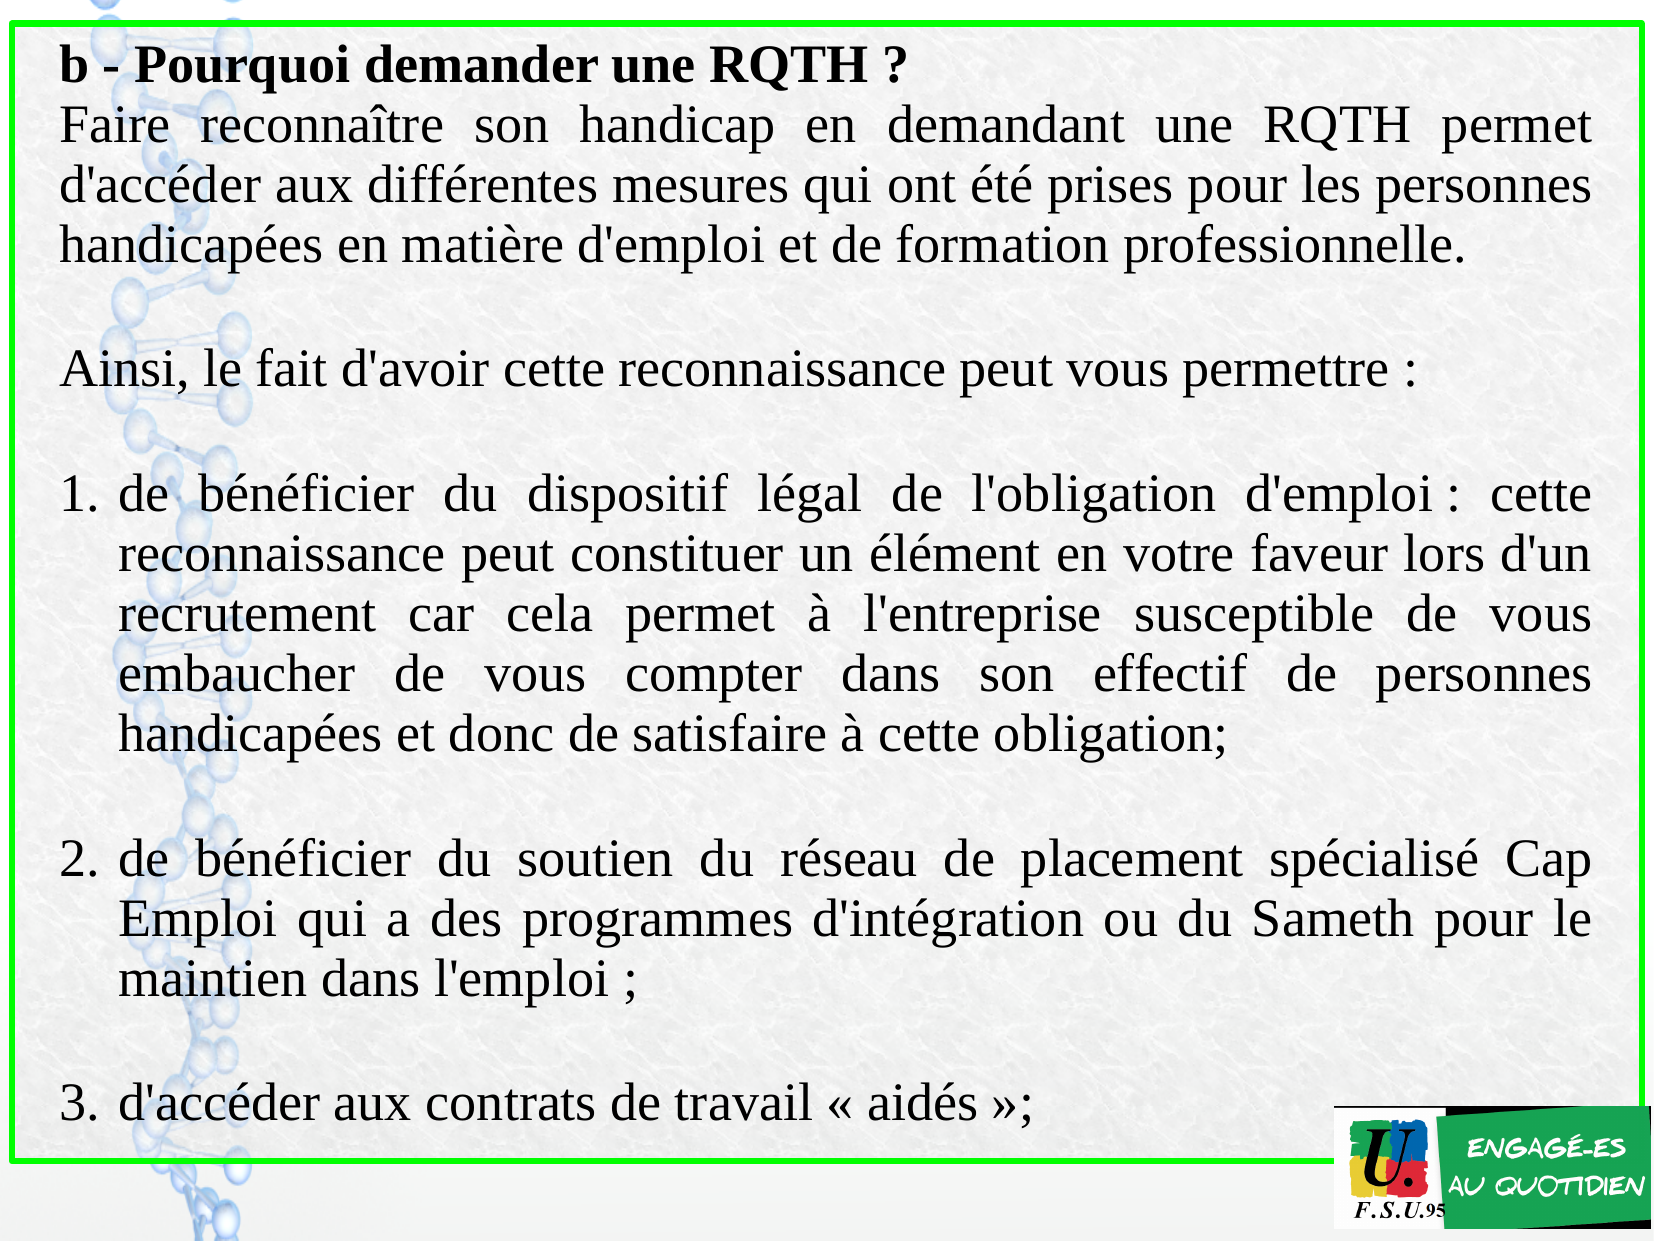

b - Pourquoi demander une RQTH ?
Faire reconnaître son handicap en demandant une RQTH permet d'accéder aux différentes mesures qui ont été prises pour les personnes handicapées en matière d'emploi et de formation professionnelle.
Ainsi, le fait d'avoir cette reconnaissance peut vous permettre :
de bénéficier du dispositif légal de l'obligation d'emploi : cette reconnaissance peut constituer un élément en votre faveur lors d'un recrutement car cela permet à l'entreprise susceptible de vous embaucher de vous compter dans son effectif de personnes handicapées et donc de satisfaire à cette obligation;
de bénéficier du soutien du réseau de placement spécialisé Cap Emploi qui a des programmes d'intégration ou du Sameth pour le maintien dans l'emploi ;
d'accéder aux contrats de travail « aidés »;